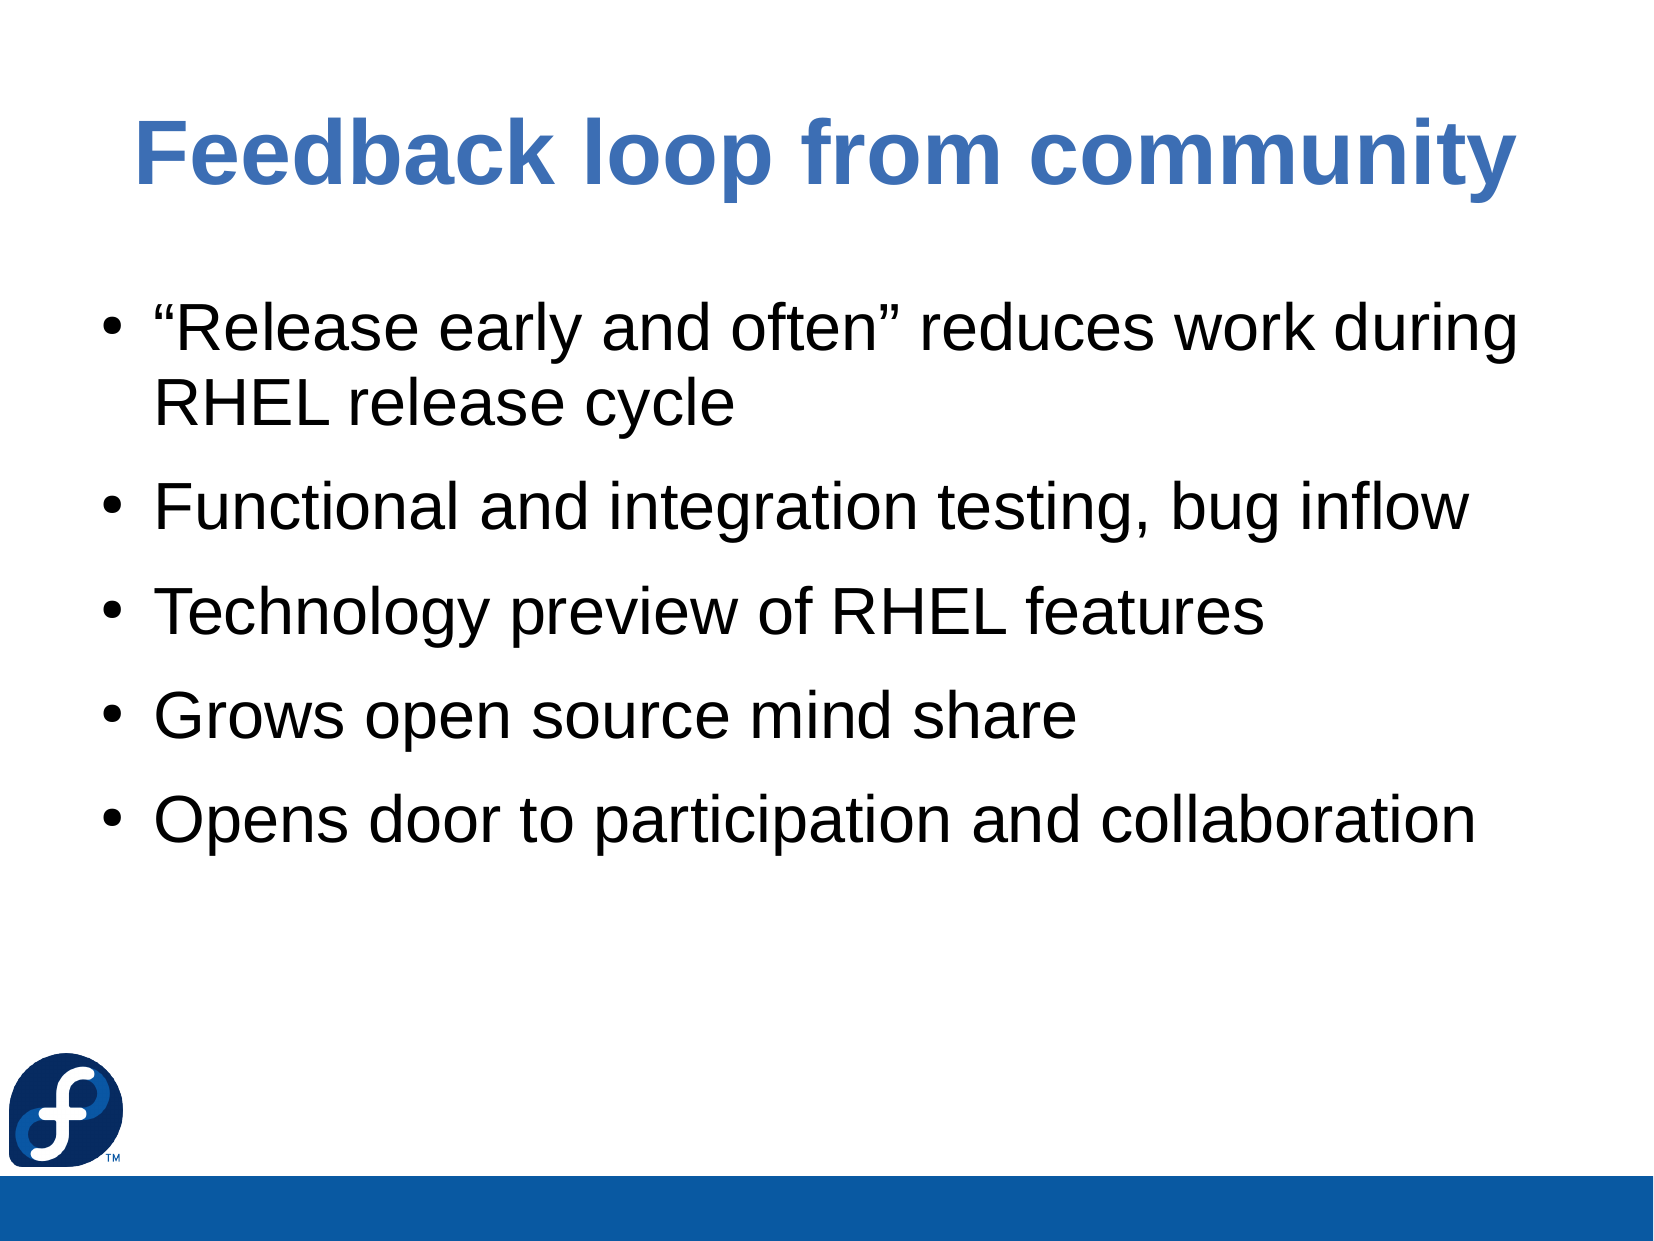

# Feedback loop from community
“Release early and often” reduces work during RHEL release cycle
Functional and integration testing, bug inflow
Technology preview of RHEL features
Grows open source mind share
Opens door to participation and collaboration